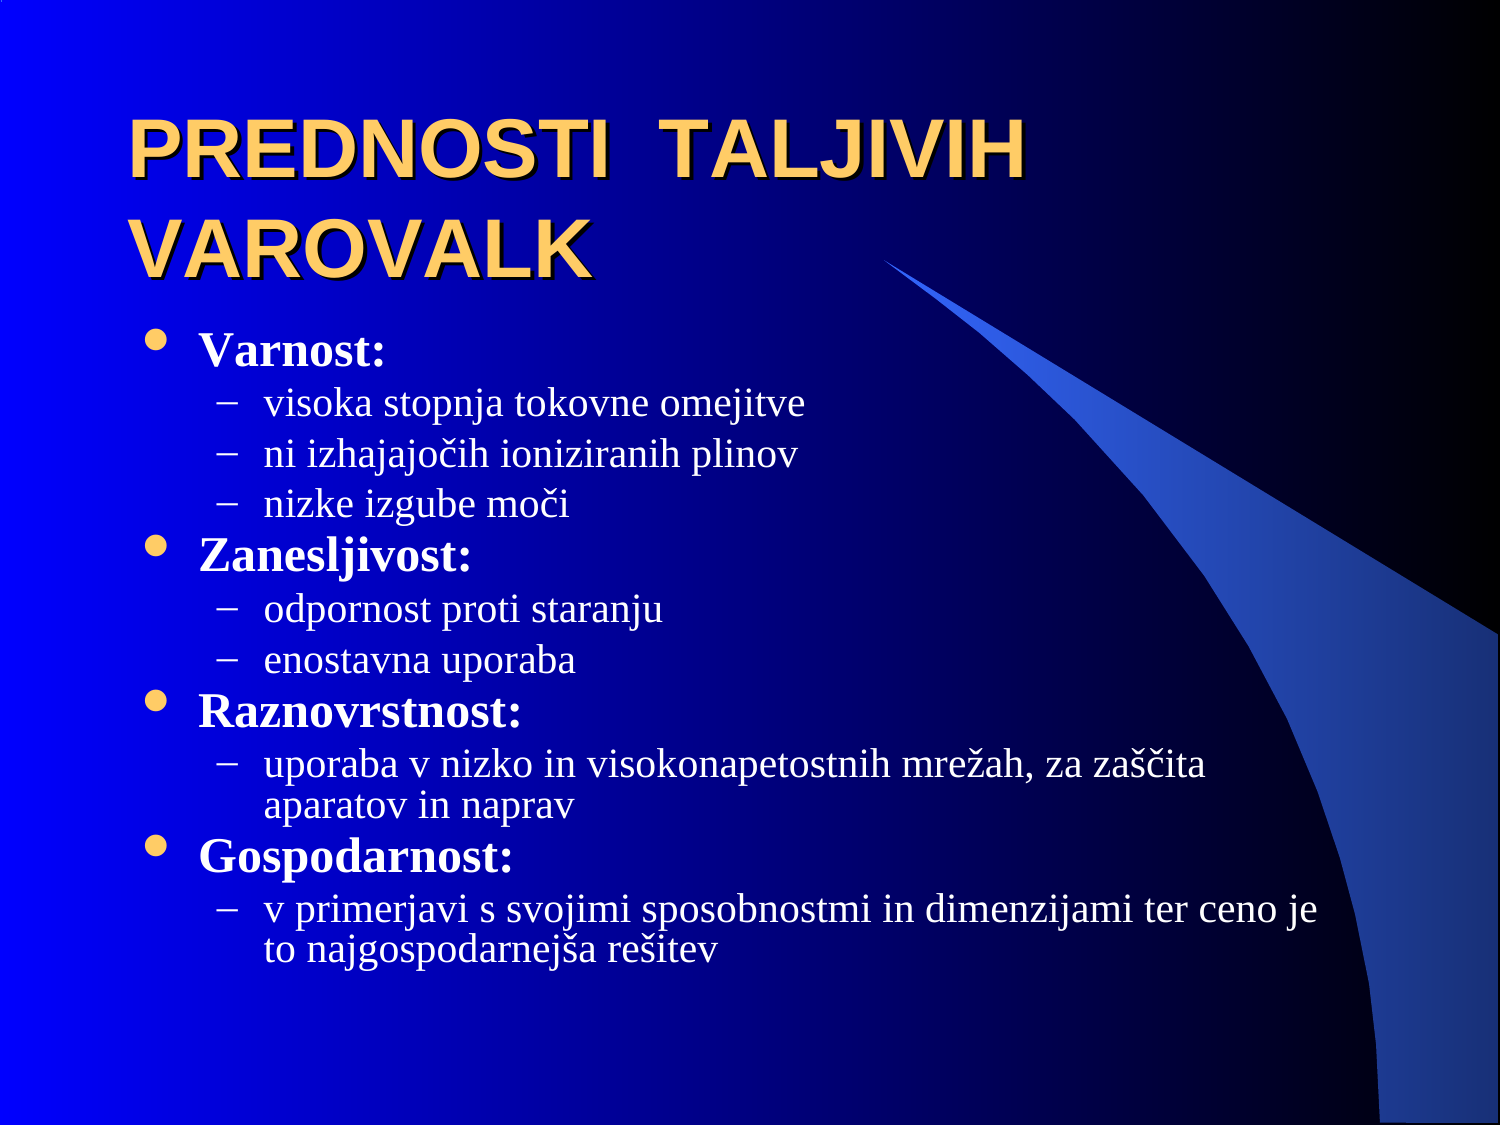

# PREDNOSTI TALJIVIH VAROVALK
Varnost:
visoka stopnja tokovne omejitve
ni izhajajočih ioniziranih plinov
nizke izgube moči
Zanesljivost:
odpornost proti staranju
enostavna uporaba
Raznovrstnost:
uporaba v nizko in visokonapetostnih mrežah, za zaščita aparatov in naprav
Gospodarnost:
v primerjavi s svojimi sposobnostmi in dimenzijami ter ceno je to najgospodarnejša rešitev